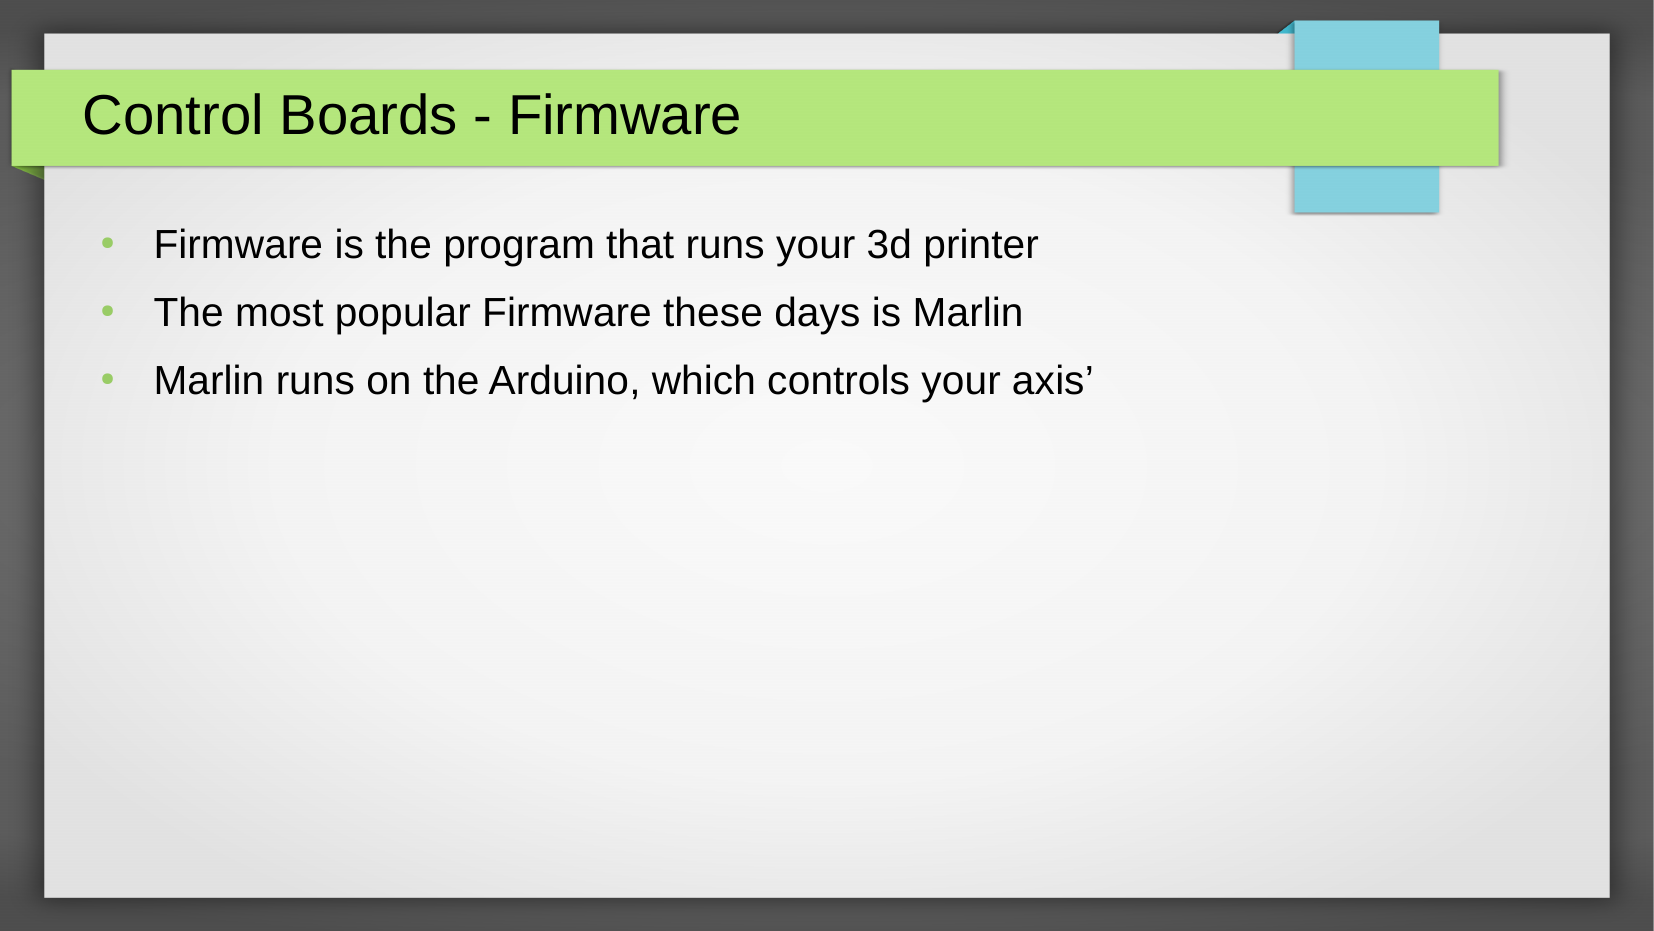

# Control Boards - Firmware
Firmware is the program that runs your 3d printer
The most popular Firmware these days is Marlin
Marlin runs on the Arduino, which controls your axis’